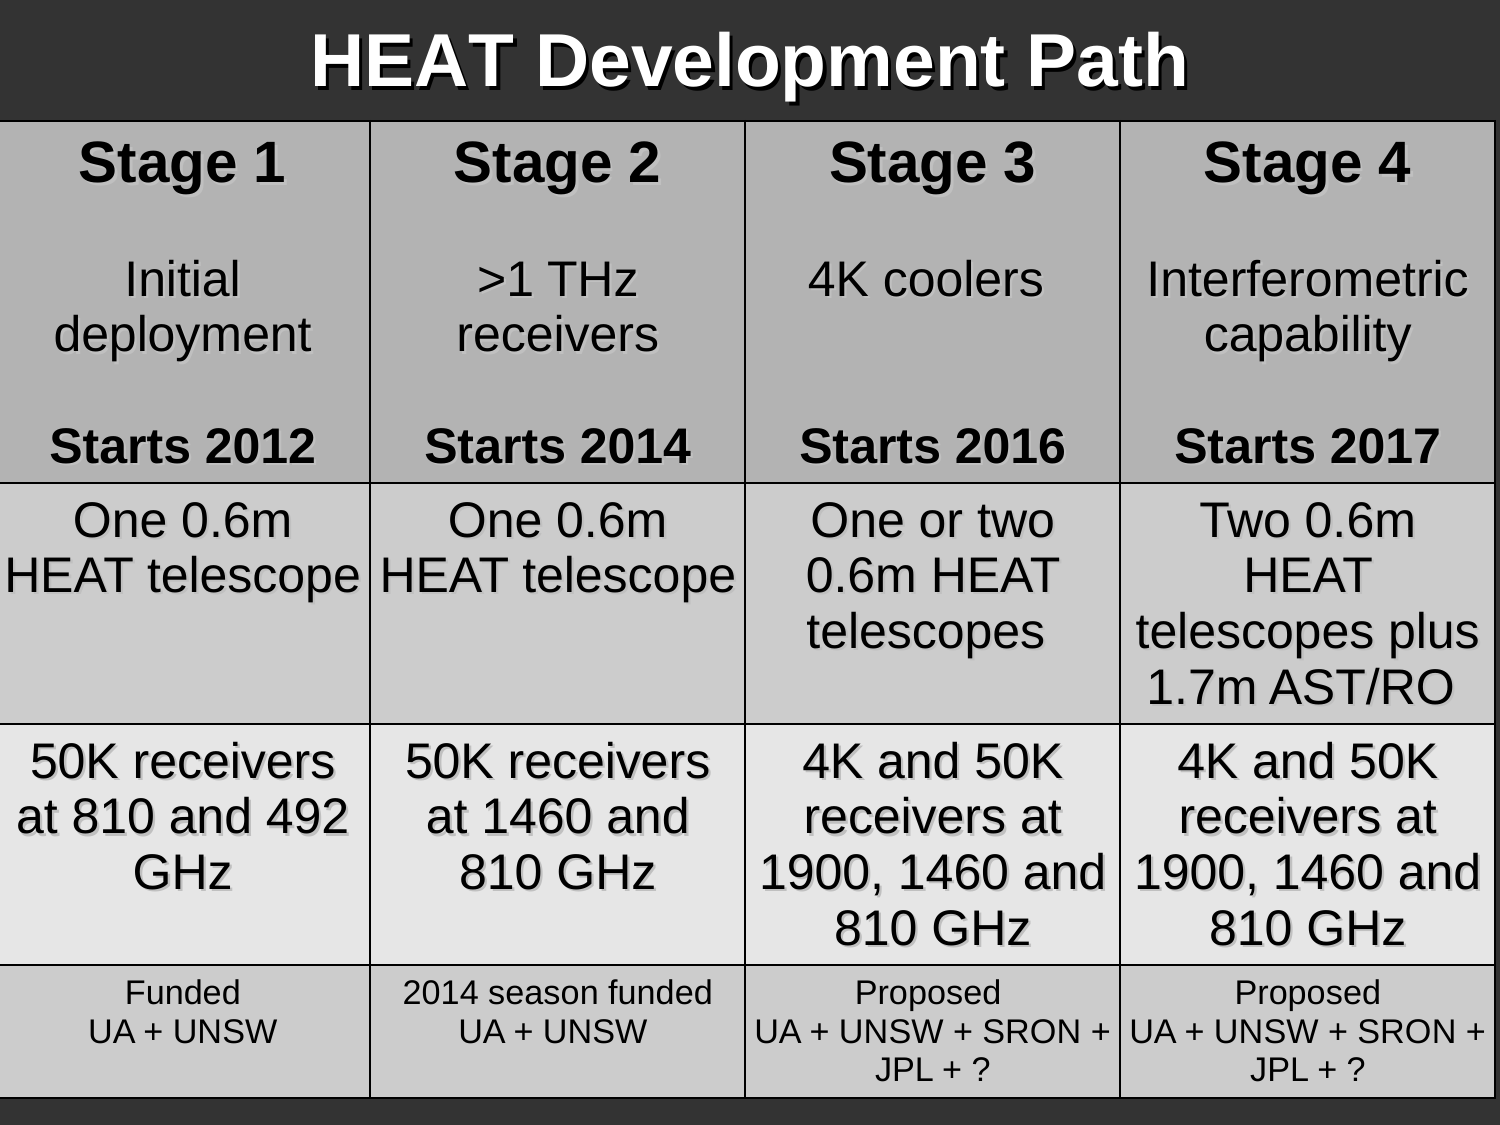

# HEAT Development Path
| Stage 1 Initial deployment Starts 2012 | Stage 2 >1 THz receivers Starts 2014 | Stage 3 4K coolers Starts 2016 | Stage 4 Interferometric capability Starts 2017 |
| --- | --- | --- | --- |
| One 0.6m HEAT telescope | One 0.6m HEAT telescope | One or two 0.6m HEAT telescopes | Two 0.6m HEAT telescopes plus 1.7m AST/RO |
| 50K receivers at 810 and 492 GHz | 50K receivers at 1460 and 810 GHz | 4K and 50K receivers at 1900, 1460 and 810 GHz | 4K and 50K receivers at 1900, 1460 and 810 GHz |
| Funded UA + UNSW | 2014 season funded UA + UNSW | Proposed UA + UNSW + SRON + JPL + ? | Proposed UA + UNSW + SRON + JPL + ? |